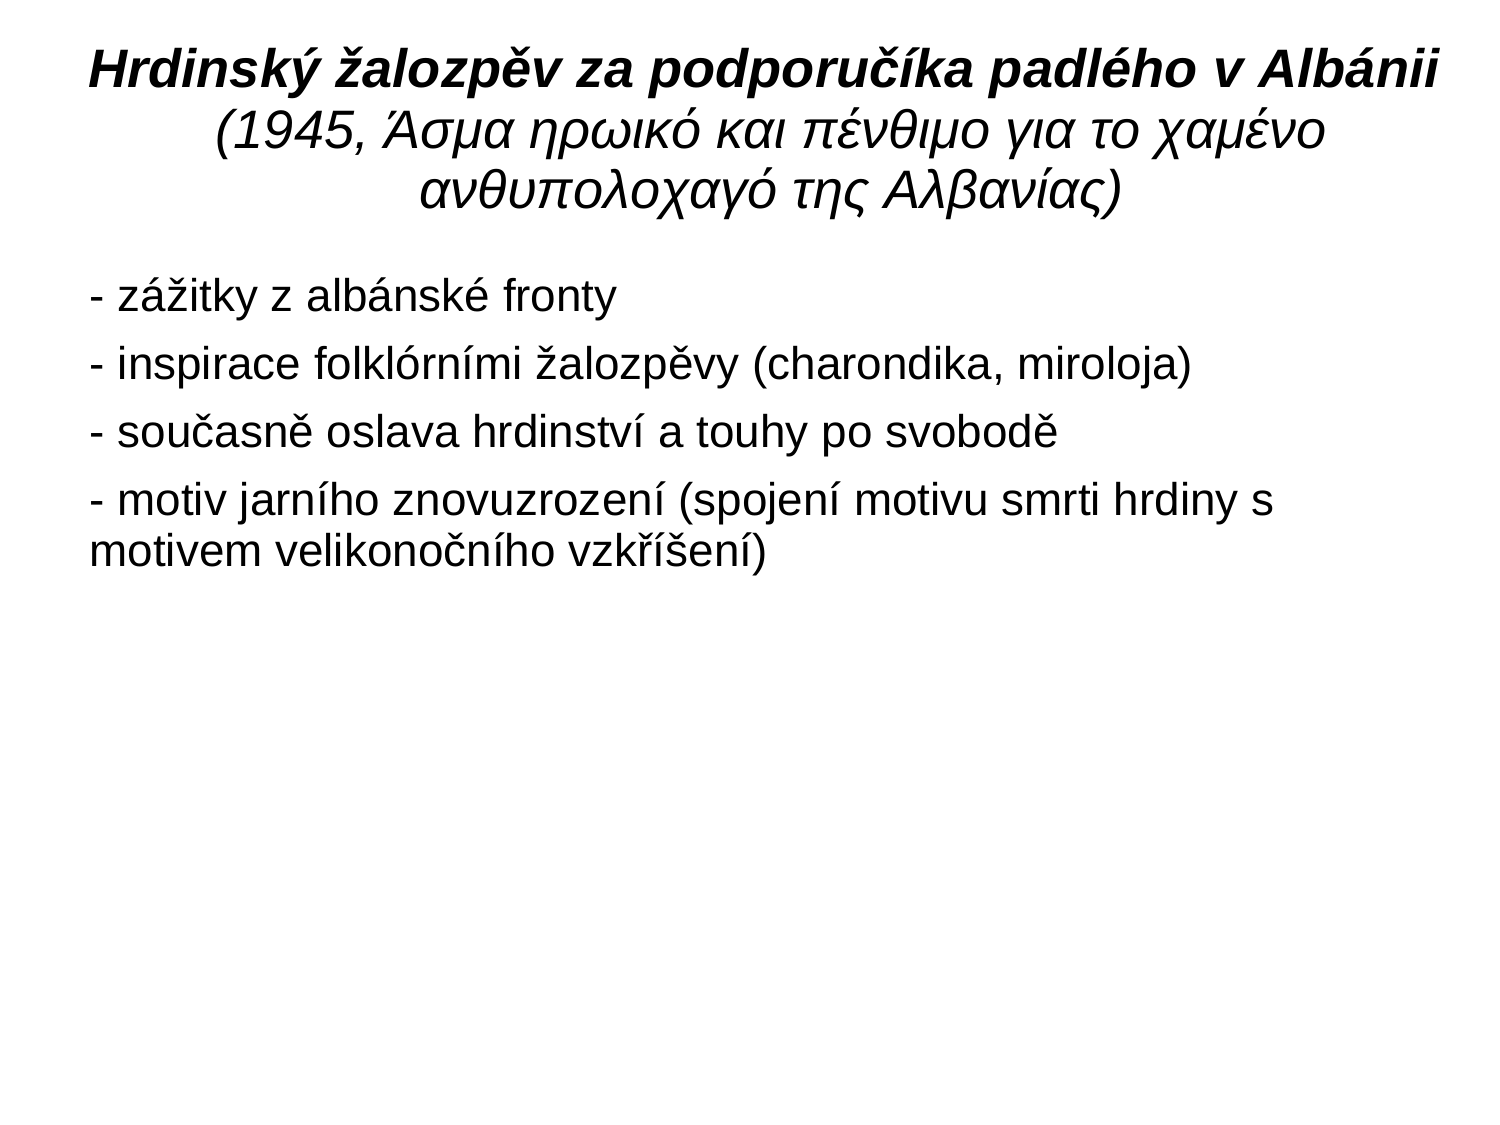

# Hrdinský žalozpěv za podporučíka padlého v Albánii (1945, Άσμα ηρωικό και πένθιμο για το χαμένο ανθυπολοχαγό της Αλβανίας)
- zážitky z albánské fronty
- inspirace folklórními žalozpěvy (charondika, miroloja)
- současně oslava hrdinství a touhy po svobodě
- motiv jarního znovuzrození (spojení motivu smrti hrdiny s motivem velikonočního vzkříšení)